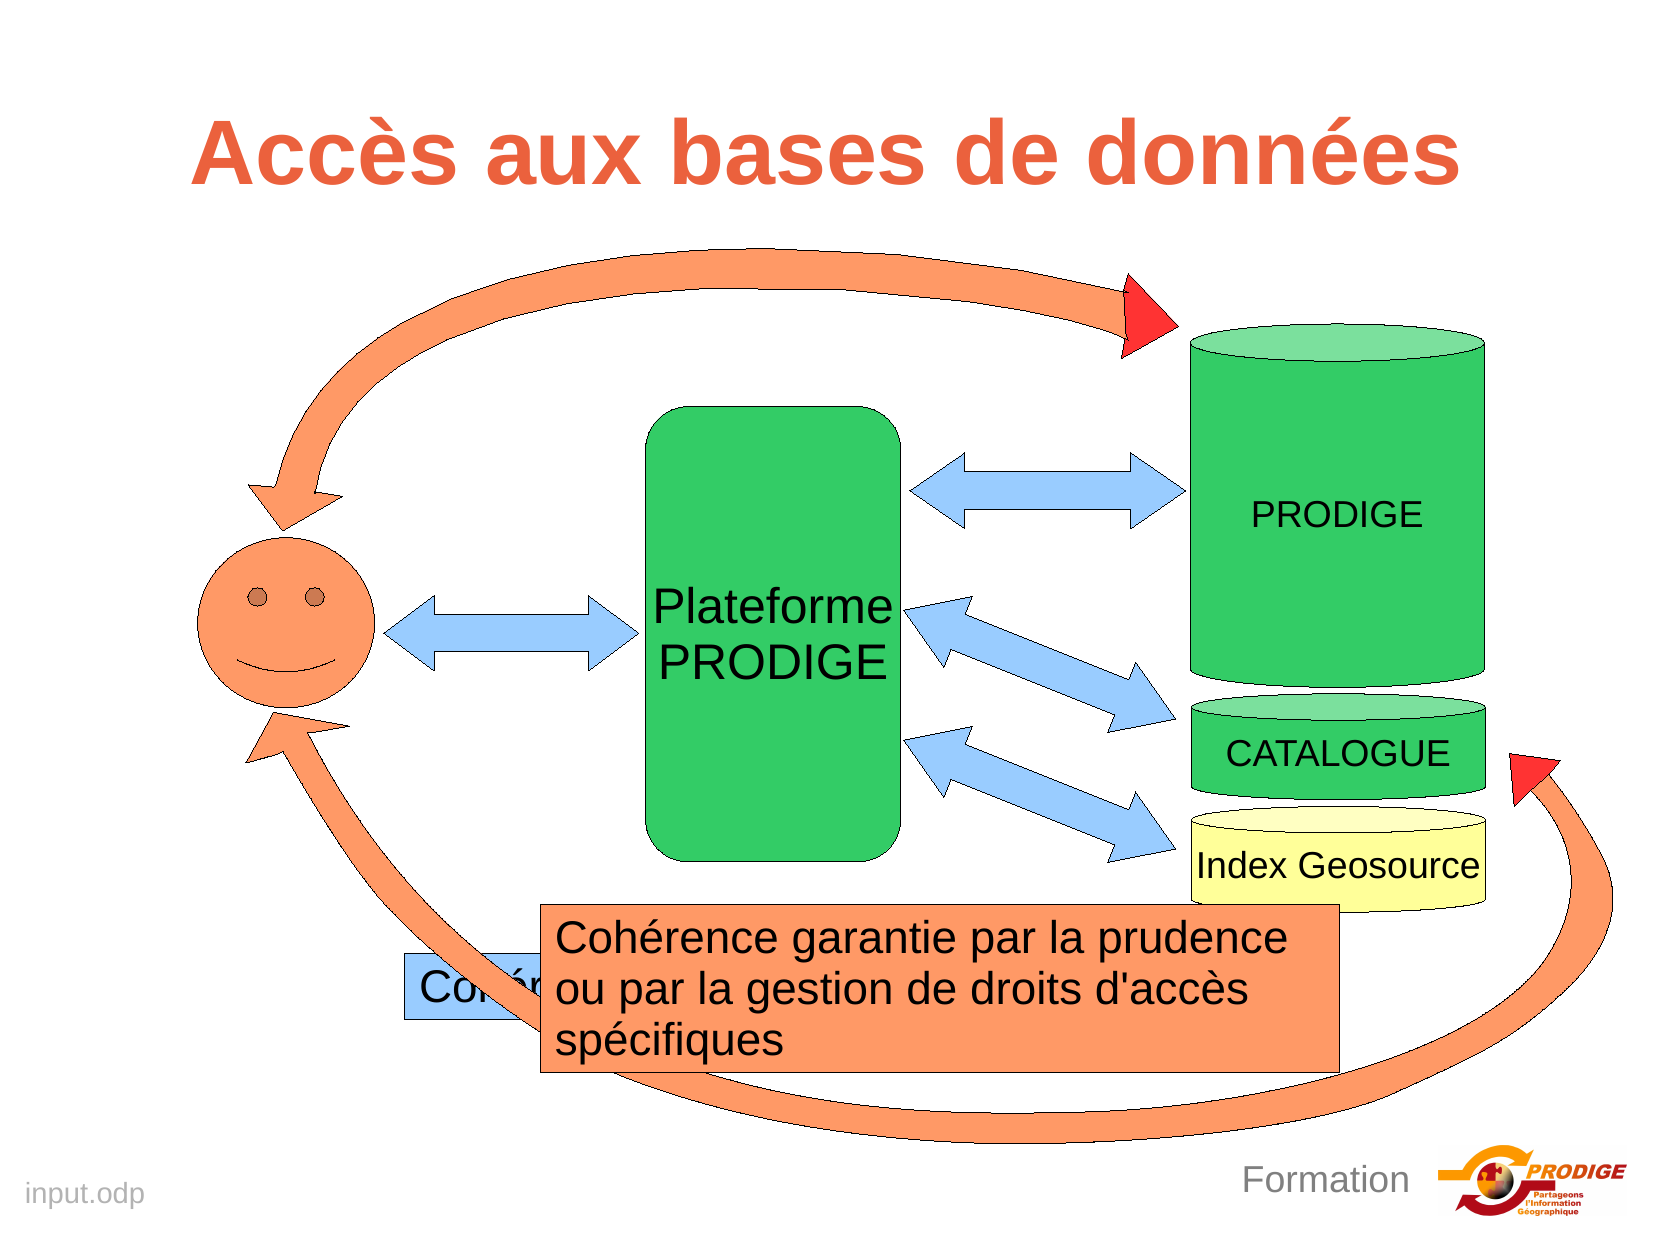

# Accès aux bases de données
Cohérence non garantie
Cohérence garantie par la prudence ou par la gestion de droits d'accès spécifiques
PRODIGE
Plateforme
PRODIGE
Cohérence garantie par l'application
CATALOGUE
Index Geosource